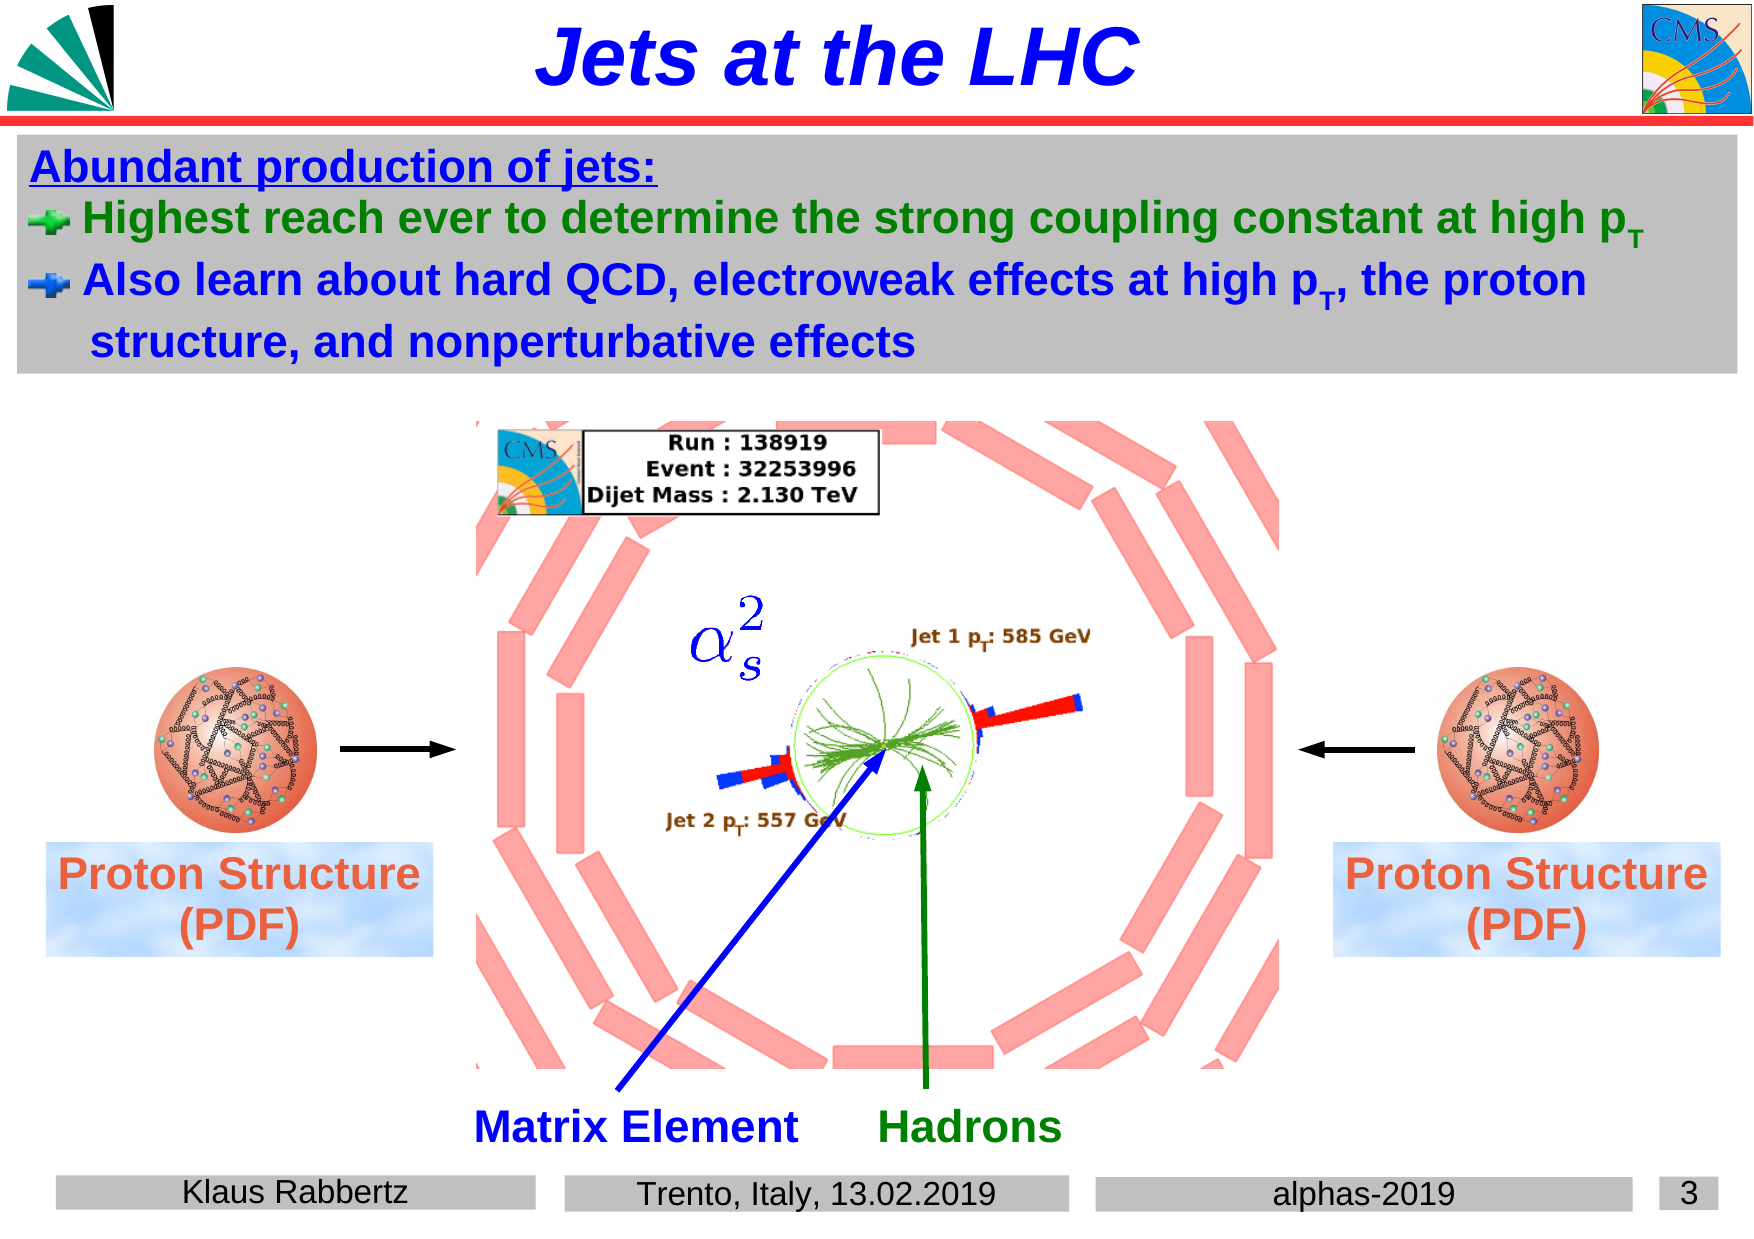

# Jets at the LHC
Abundant production of jets:
 Highest reach ever to determine the strong coupling constant at high pT
 Also learn about hard QCD, electroweak effects at high pT, the proton structure, and nonperturbative effects
Proton Structure
(PDF)
Proton Structure
(PDF)
Matrix Element
Hadrons